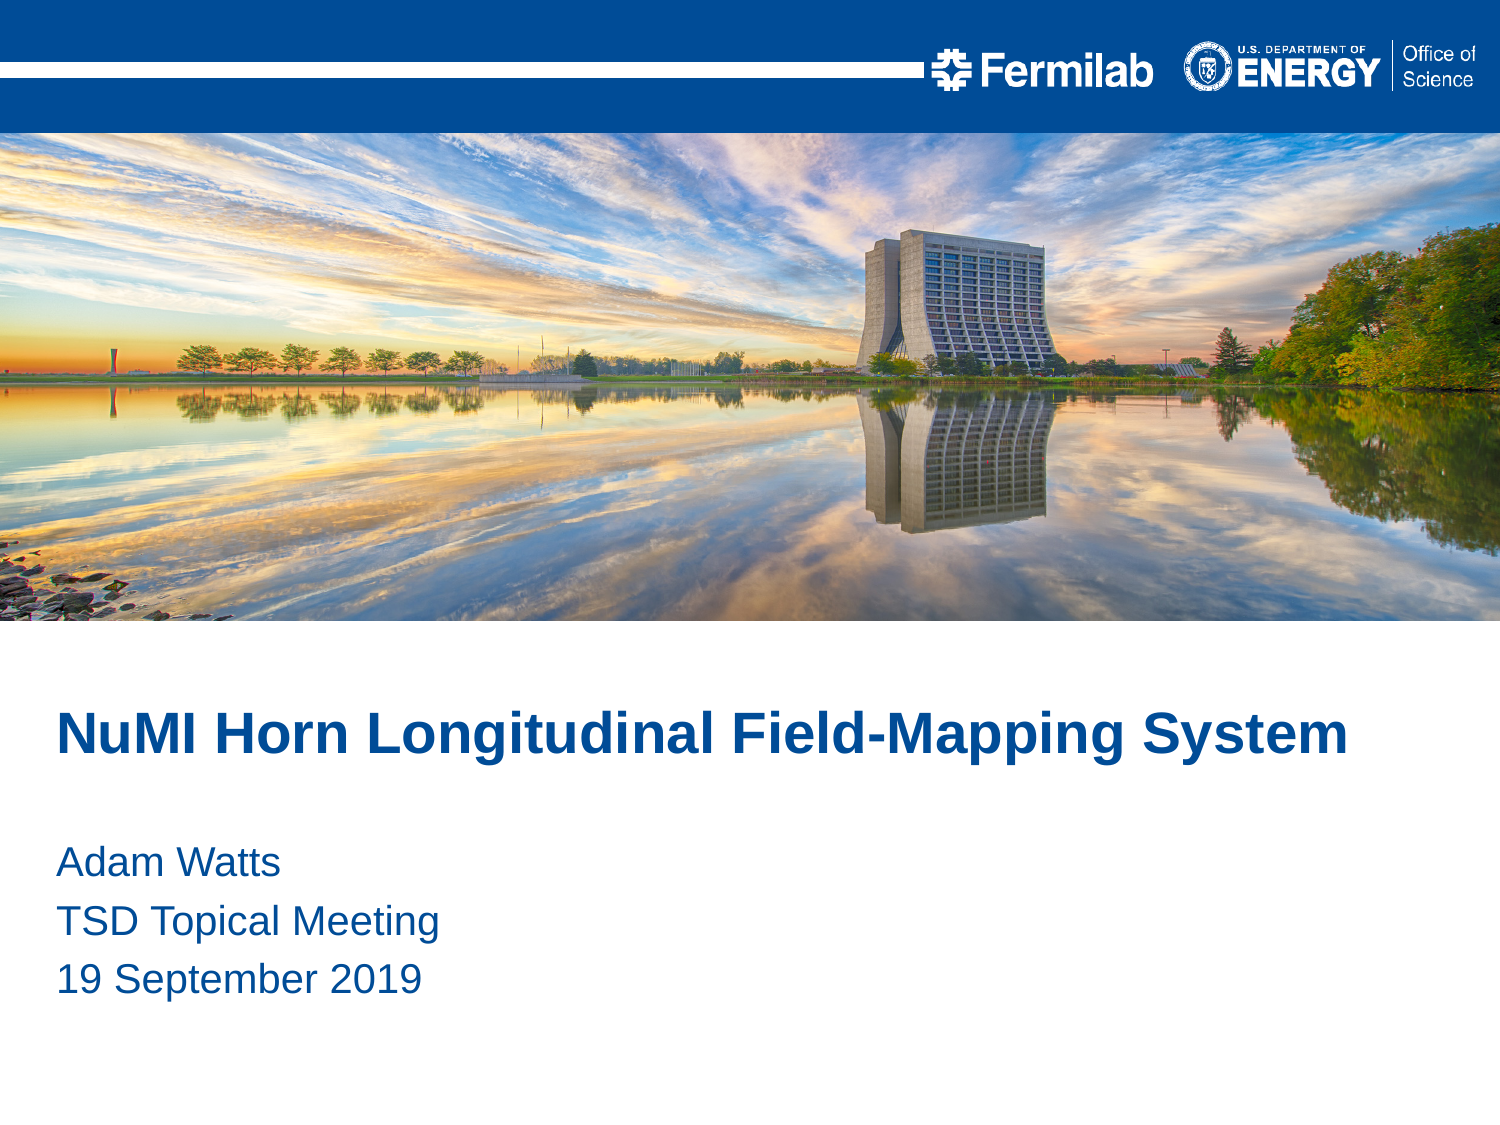

NuMI Horn Longitudinal Field-Mapping System
# Adam Watts
TSD Topical Meeting
19 September 2019